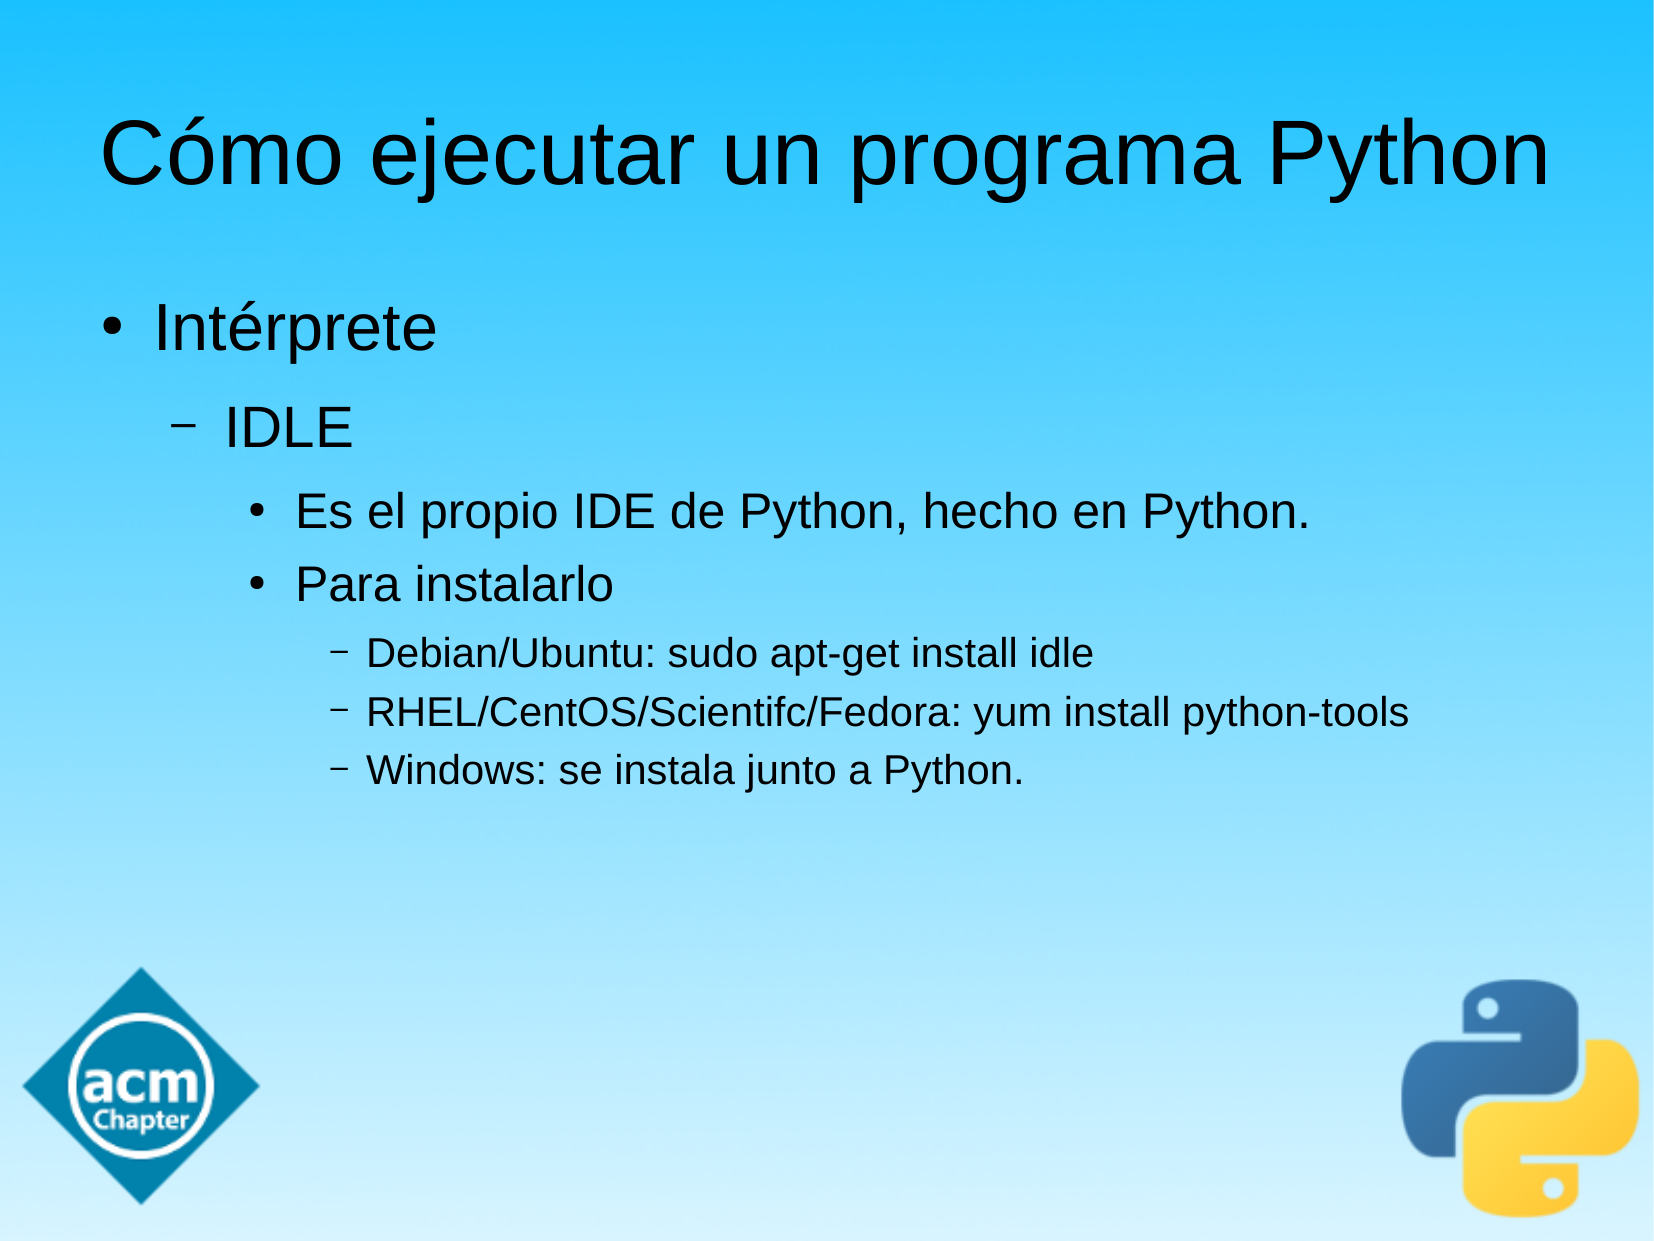

# Cómo ejecutar un programa Python
Intérprete
IDLE
Es el propio IDE de Python, hecho en Python.
Para instalarlo
Debian/Ubuntu: sudo apt-get install idle
RHEL/CentOS/Scientifc/Fedora: yum install python-tools
Windows: se instala junto a Python.